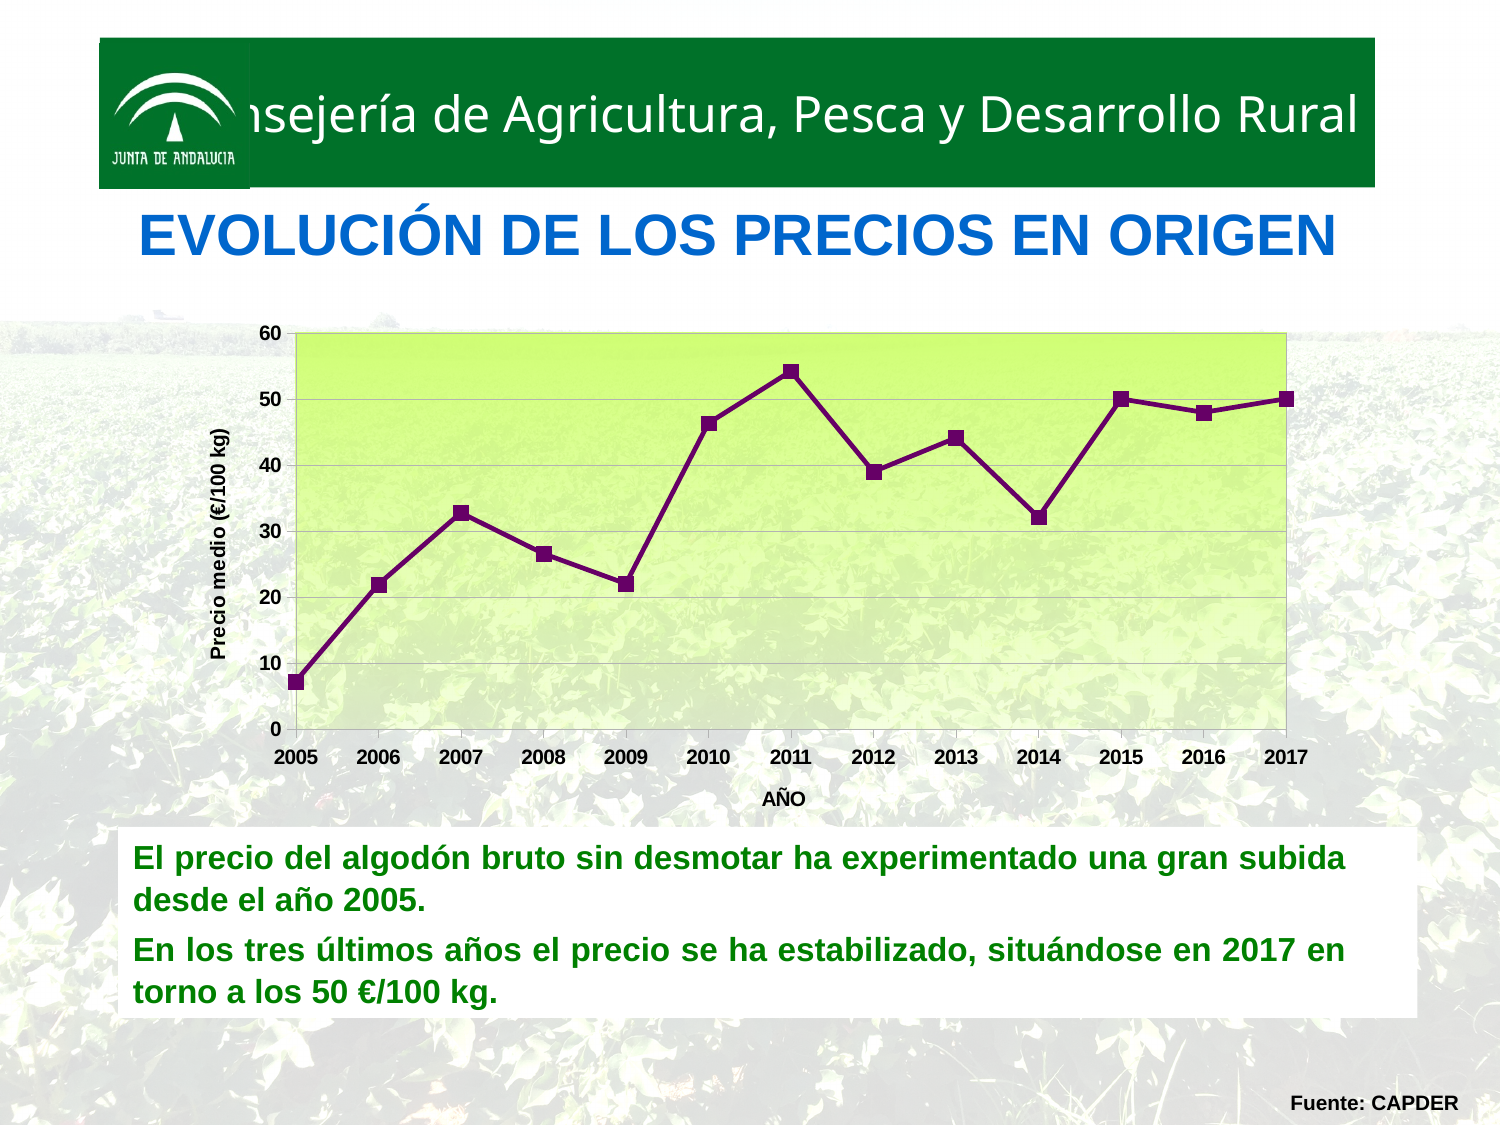

# Consejería de Agricultura, Pesca y Desarrollo Rural
EVOLUCIÓN DE LOS PRECIOS EN ORIGEN
El precio del algodón bruto sin desmotar ha experimentado una gran subida desde el año 2005.
En los tres últimos años el precio se ha estabilizado, situándose en 2017 en torno a los 50 €/100 kg.
Fuente: CAPDER